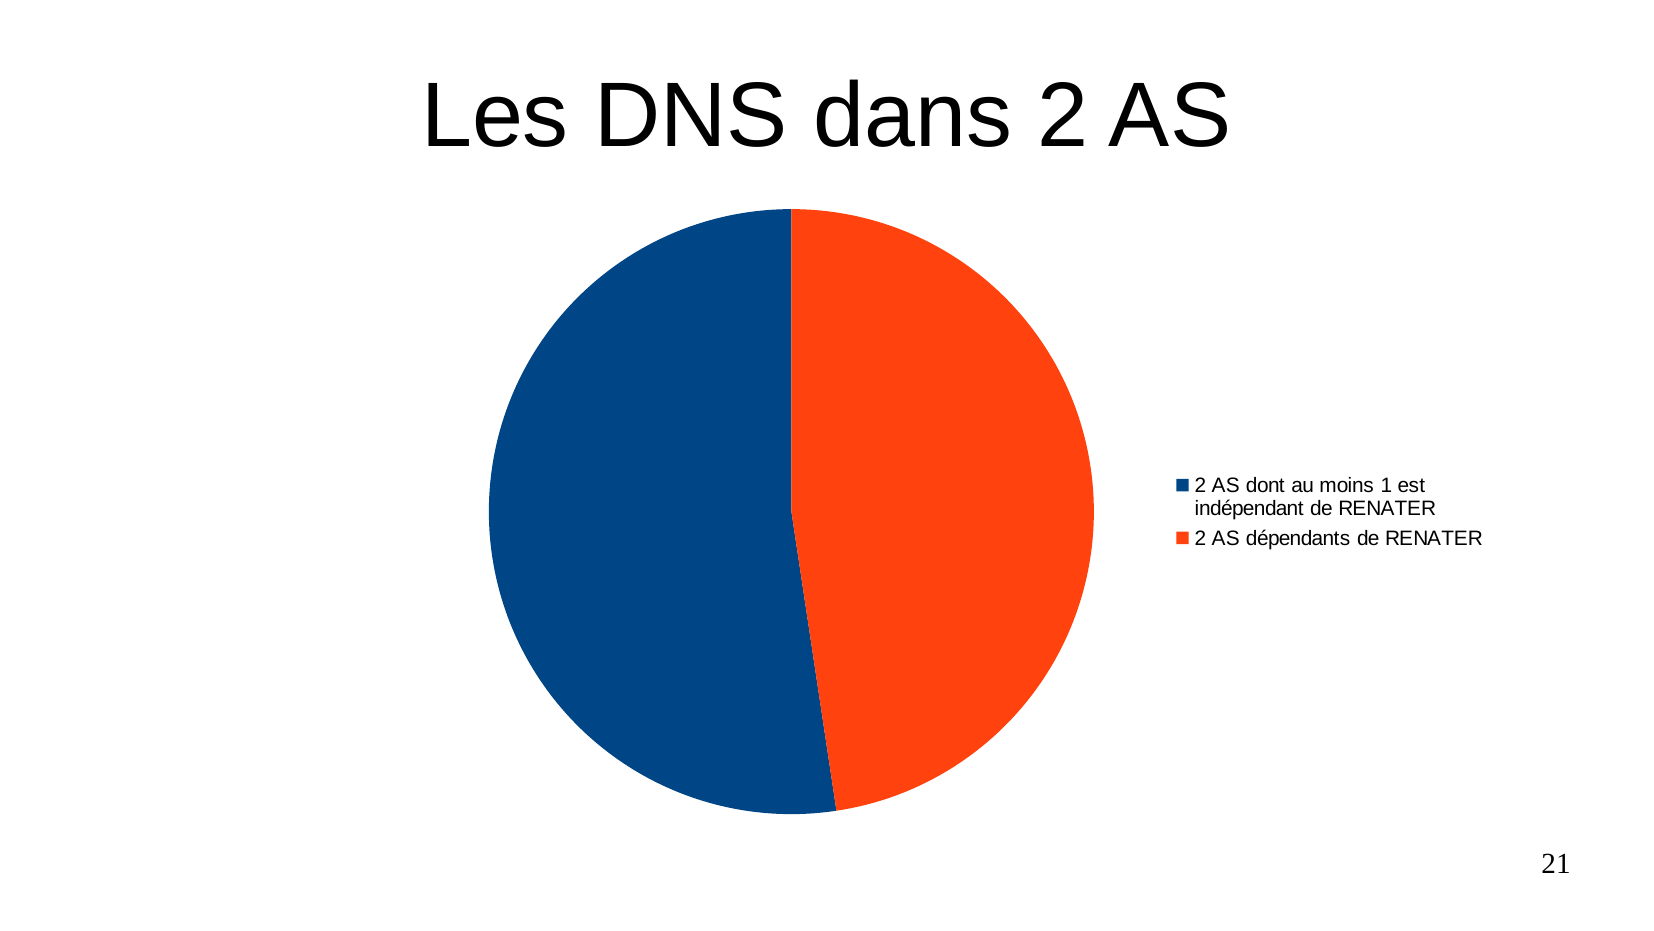

# Les DNS dans 2 AS
### Chart
| Category | Nombre d’établissements |
|---|---|
| 2 AS dont au moins 1 est indépendant de RENATER | 22.0 |
| 2 AS dépendants de RENATER | 20.0 |21